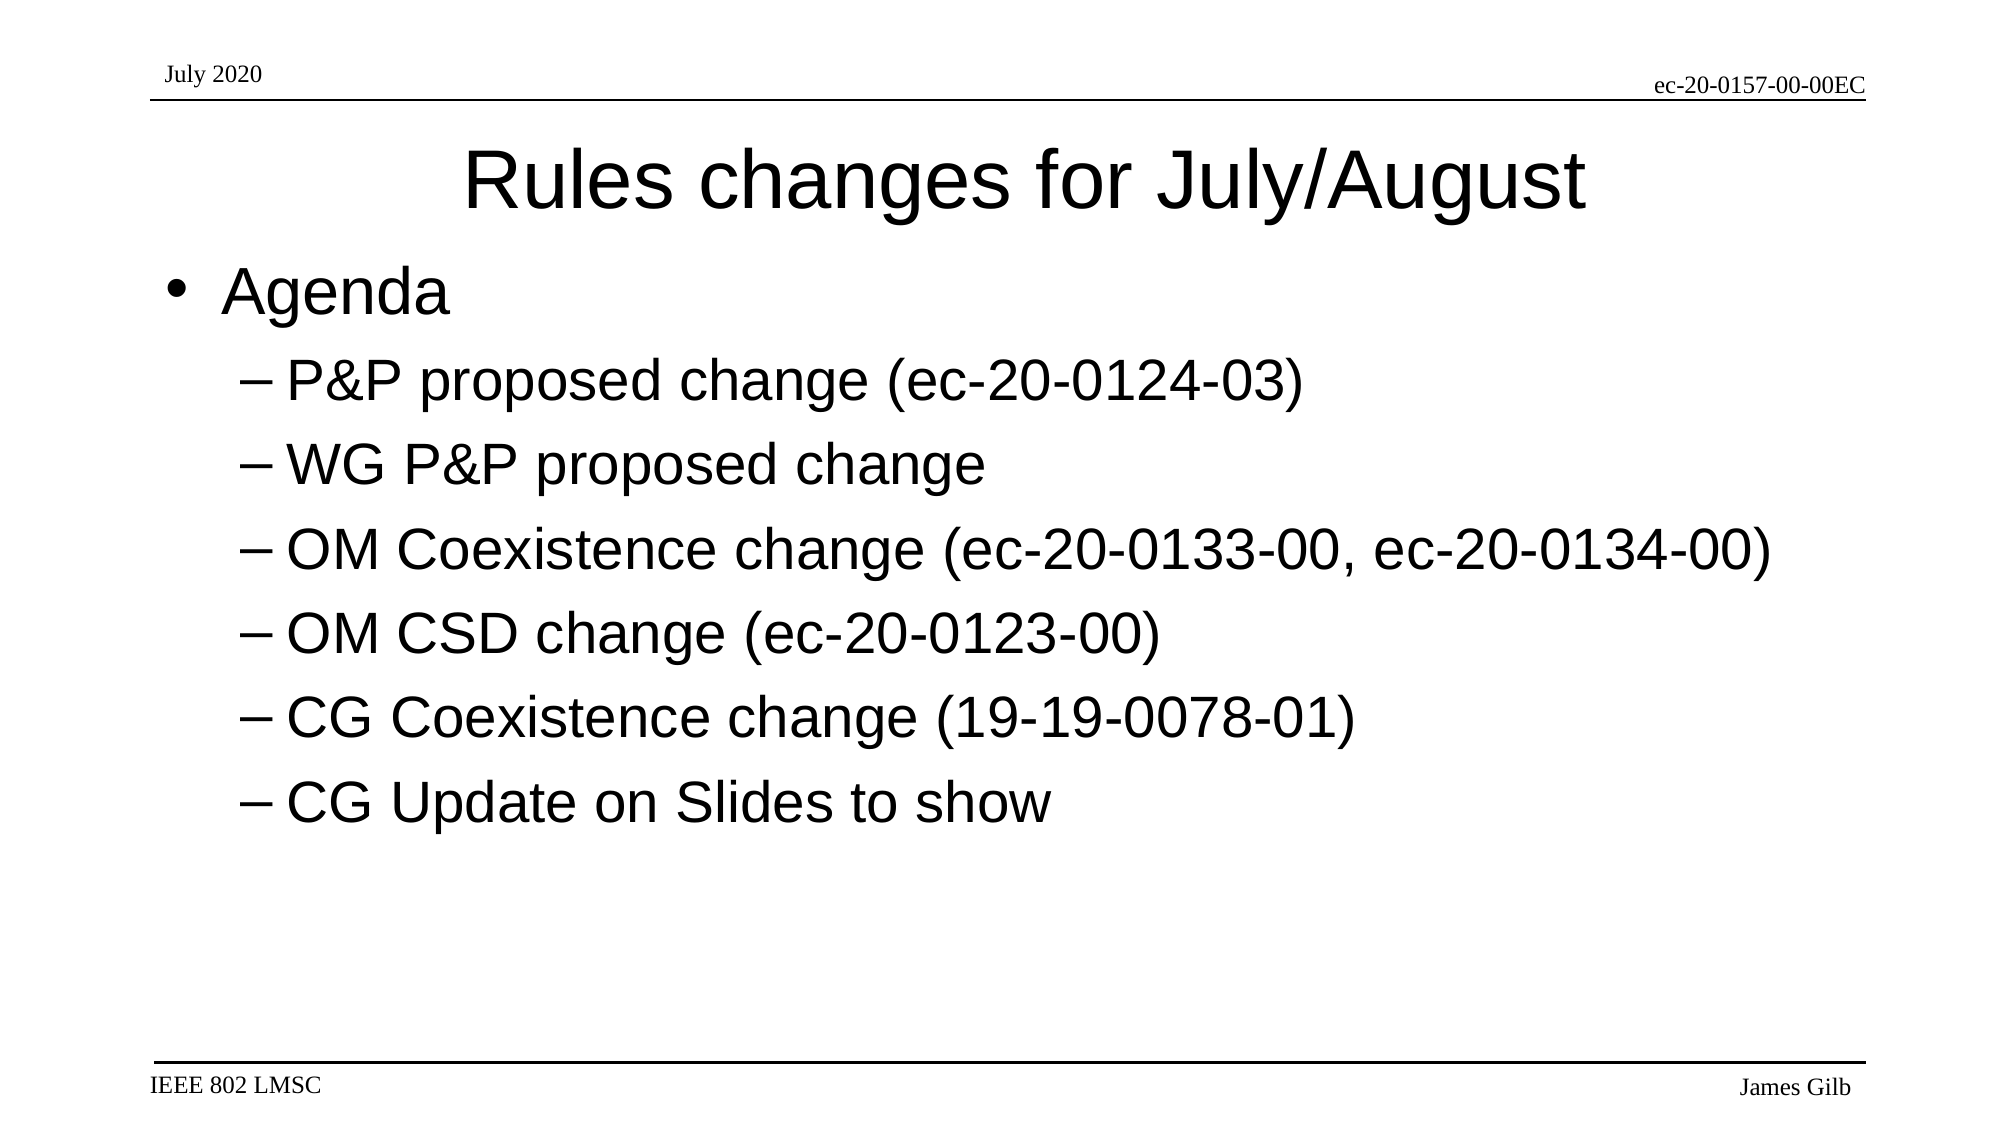

# Rules changes for July/August
Agenda
P&P proposed change (ec-20-0124-03)
WG P&P proposed change
OM Coexistence change (ec-20-0133-00, ec-20-0134-00)
OM CSD change (ec-20-0123-00)
CG Coexistence change (19-19-0078-01)
CG Update on Slides to show